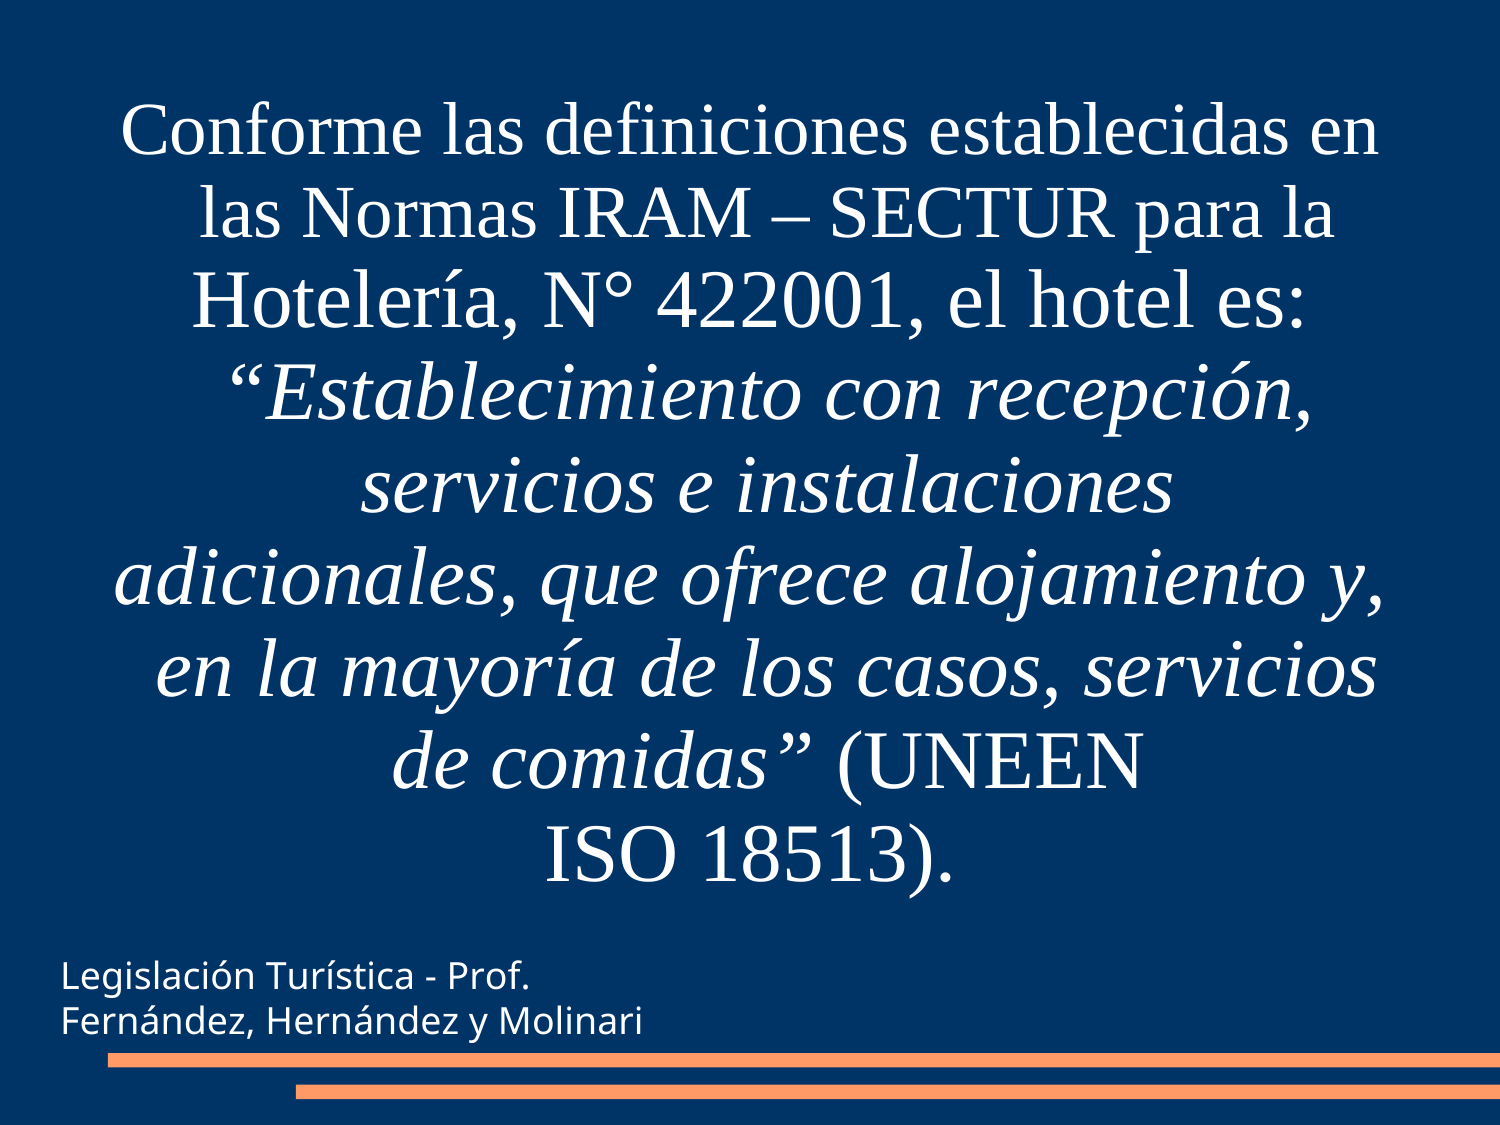

# Conforme las definiciones establecidas en las Normas IRAM – SECTUR para la
Hotelería, N° 422001, el hotel es: “Establecimiento con recepción, servicios e instalaciones
adicionales, que ofrece alojamiento y, en la mayoría de los casos, servicios de comidas” (UNEEN
ISO 18513).
Legislación Turística - Prof. Fernández, Hernández y Molinari